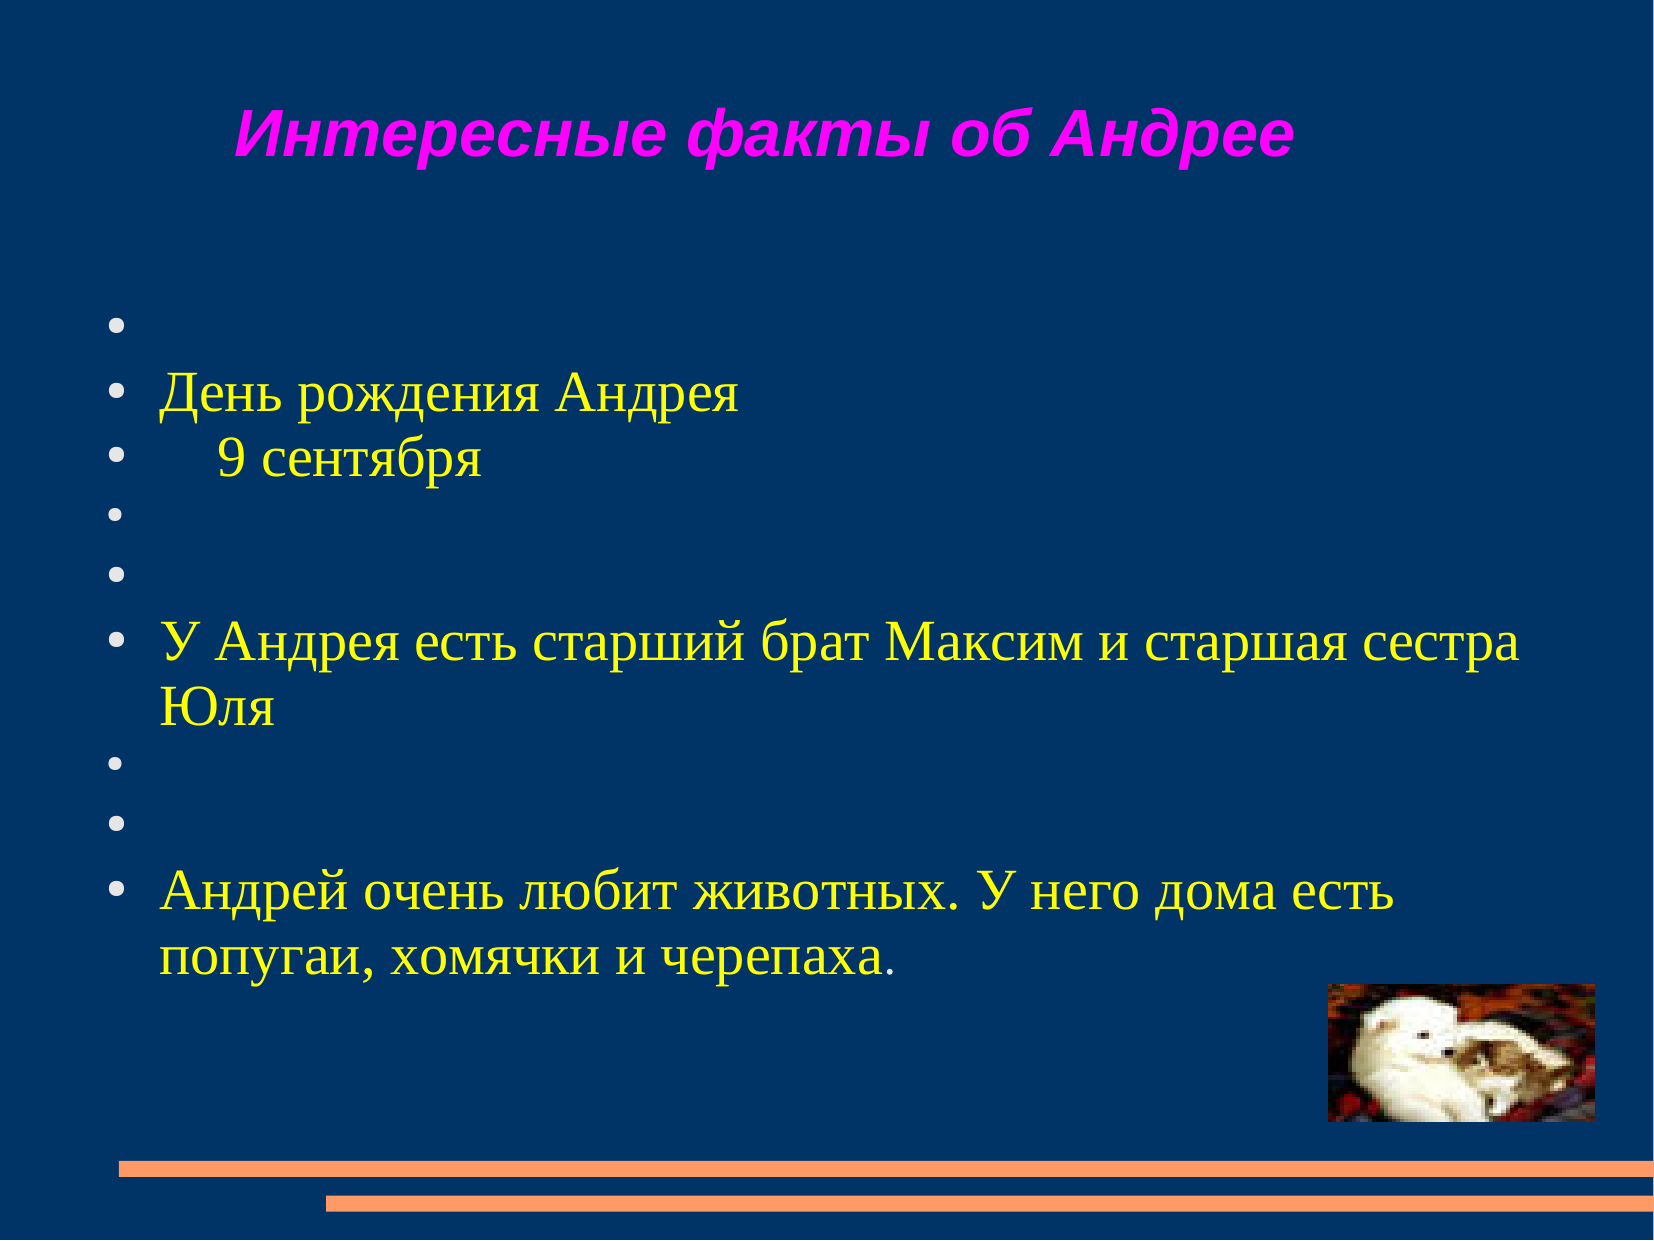

# Интересные факты об Андрее
День рождения Андрея
 9 сентября
У Андрея есть старший брат Максим и старшая сестра Юля
Андрей очень любит животных. У него дома есть попугаи, хомячки и черепаха.